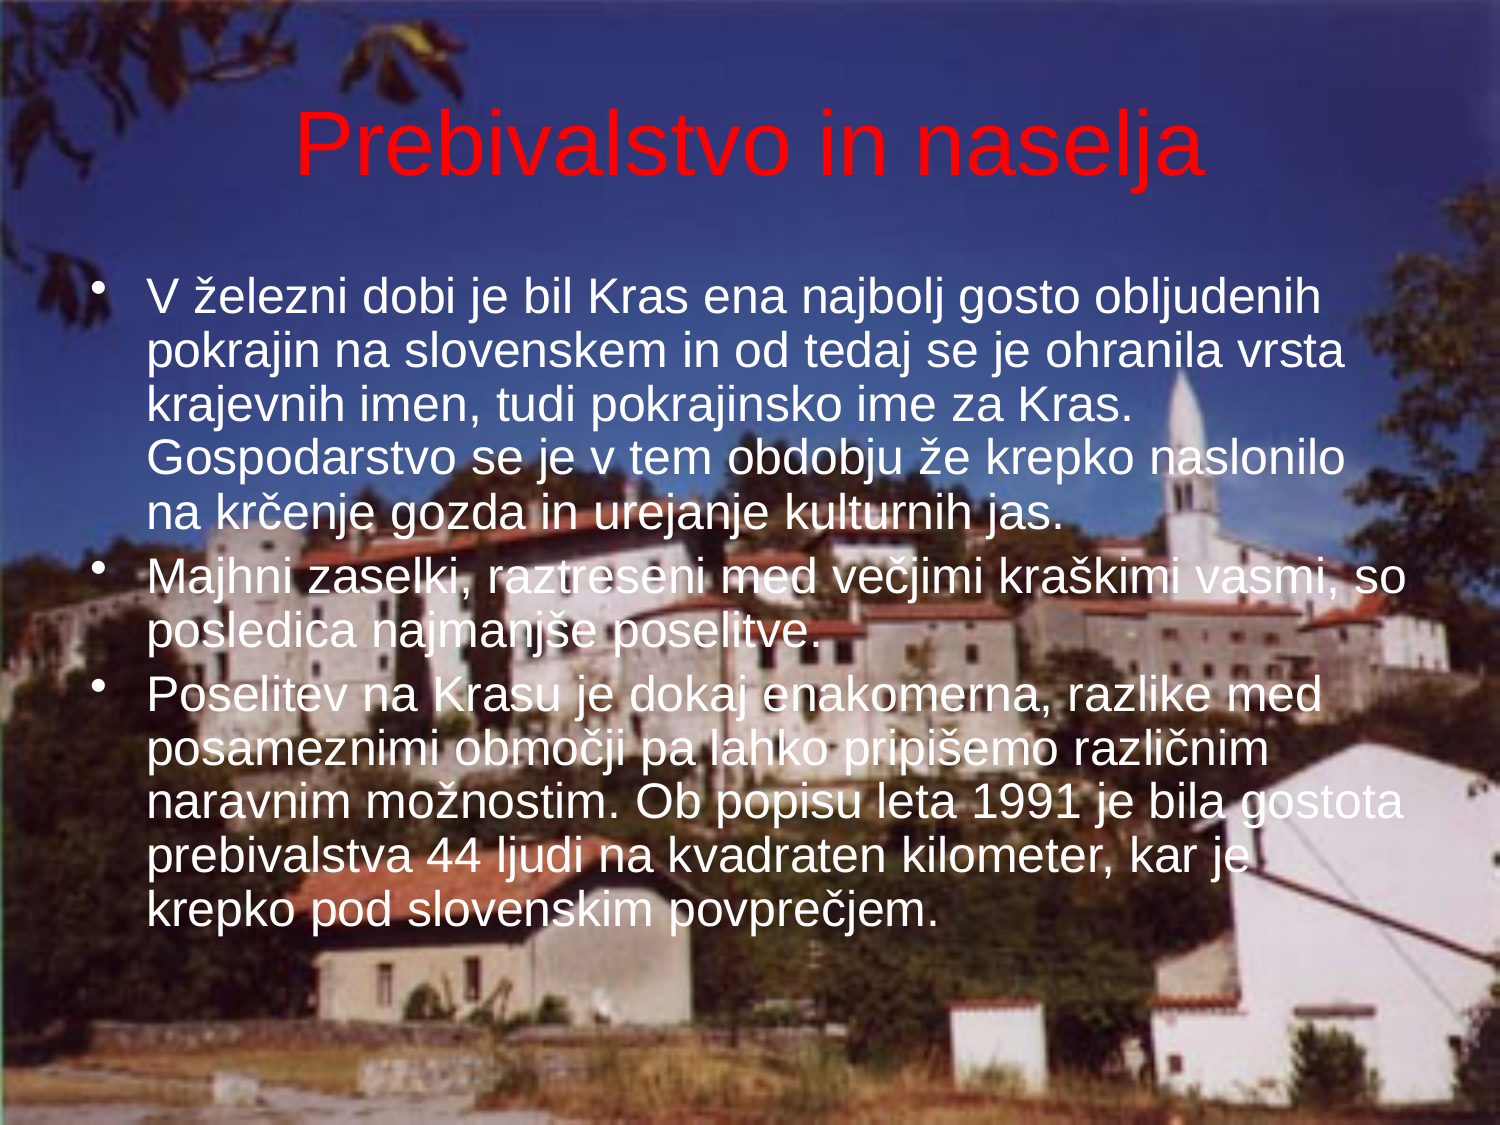

# Prebivalstvo in naselja
V železni dobi je bil Kras ena najbolj gosto obljudenih pokrajin na slovenskem in od tedaj se je ohranila vrsta krajevnih imen, tudi pokrajinsko ime za Kras. Gospodarstvo se je v tem obdobju že krepko naslonilo na krčenje gozda in urejanje kulturnih jas.
Majhni zaselki, raztreseni med večjimi kraškimi vasmi, so posledica najmanjše poselitve.
Poselitev na Krasu je dokaj enakomerna, razlike med posameznimi območji pa lahko pripišemo različnim naravnim možnostim. Ob popisu leta 1991 je bila gostota prebivalstva 44 ljudi na kvadraten kilometer, kar je krepko pod slovenskim povprečjem.